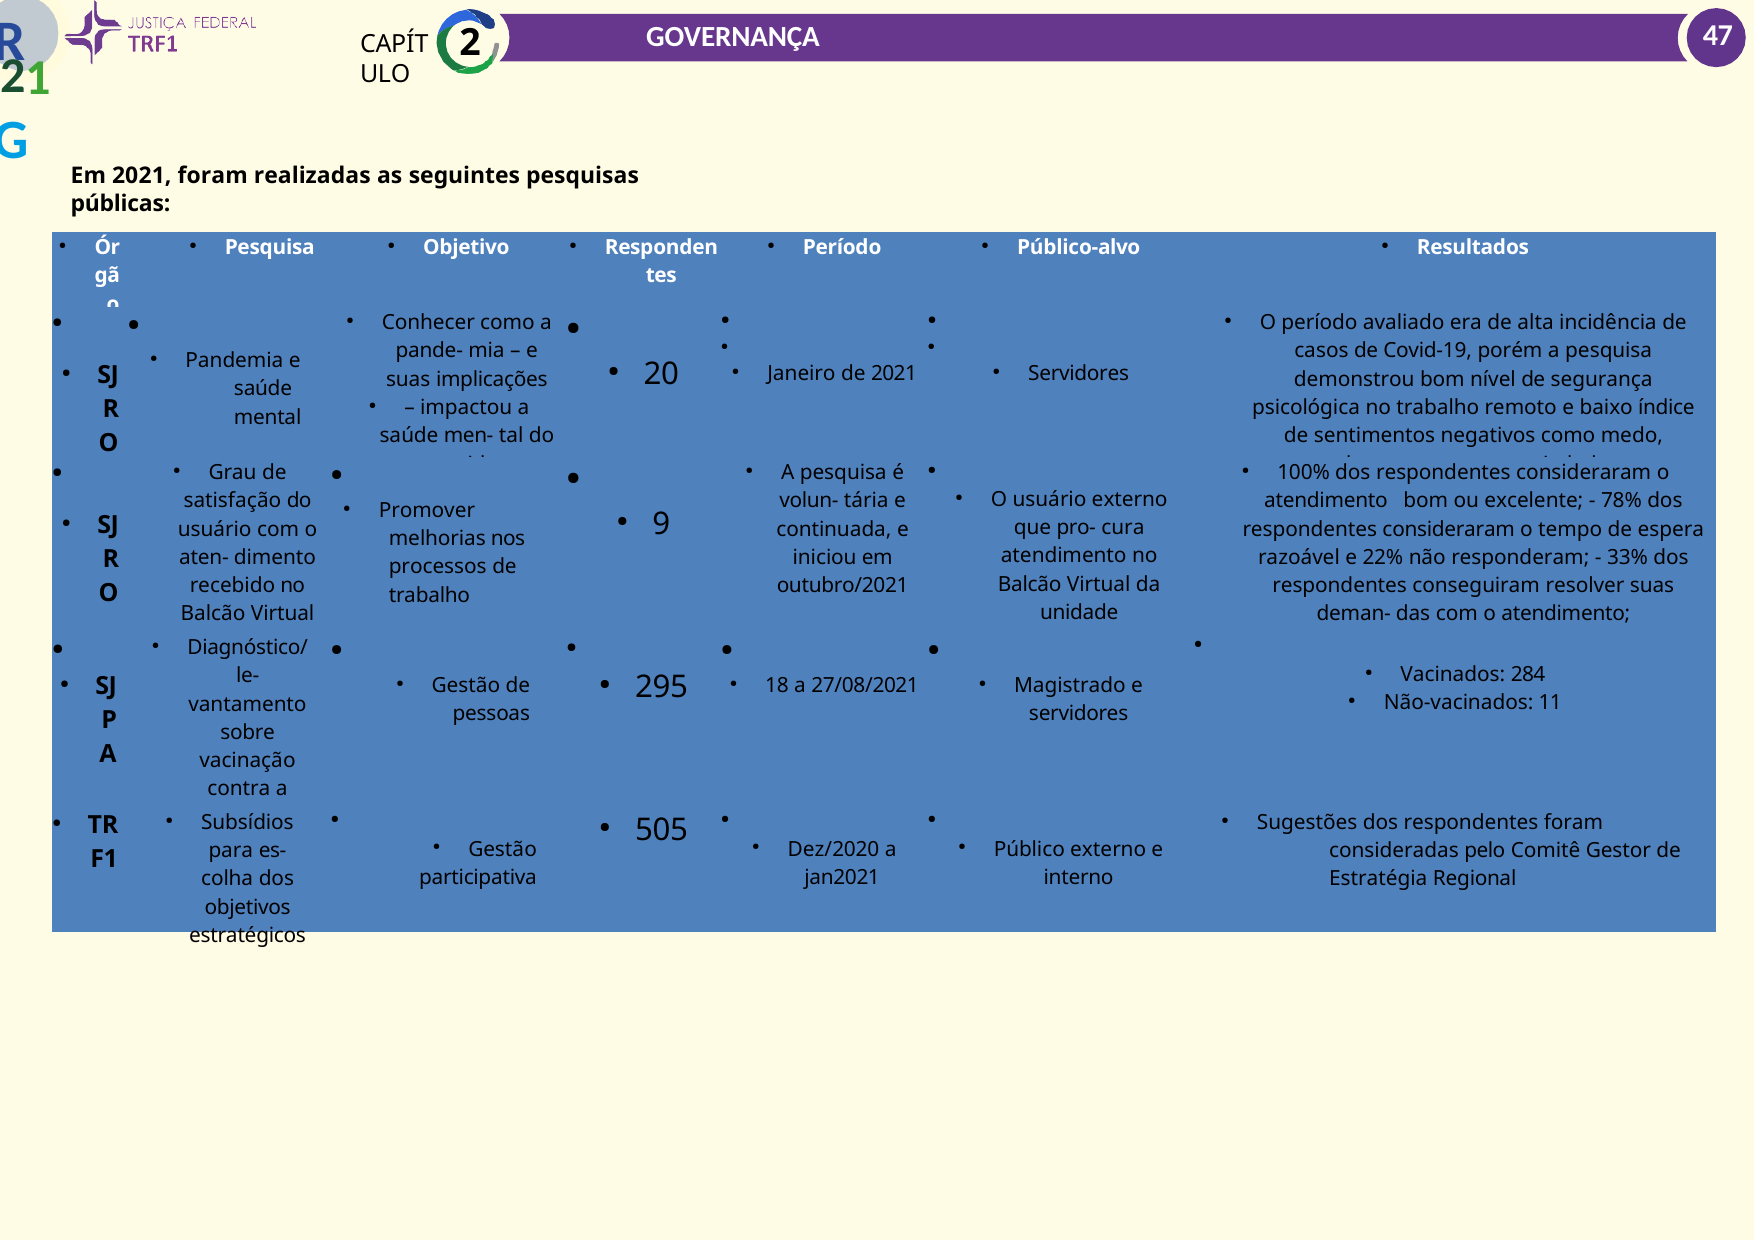

RG
47
21
GOVERNANÇA
2
CAPÍTULO
Em 2021, foram realizadas as seguintes pesquisas públicas:
| Órgão | Pesquisa | Objetivo | Respondentes | Período | Público-alvo | Resultados |
| --- | --- | --- | --- | --- | --- | --- |
| SJRO | Pandemia e saúde mental | Conhecer como a pande- mia – e suas implicações – impactou a saúde men- tal do servidor | 20 | Janeiro de 2021 | Servidores | O período avaliado era de alta incidência de casos de Covid-19, porém a pesquisa demonstrou bom nível de segurança psicológica no trabalho remoto e baixo índice de sentimentos negativos como medo, desesperança ou ansiedade |
| SJRO | Grau de satisfação do usuário com o aten- dimento recebido no Balcão Virtual da 5ª Vara | Promover melhorias nos processos de trabalho | 9 | A pesquisa é volun- tária e continuada, e iniciou em outubro/2021 | O usuário externo que pro- cura atendimento no Balcão Virtual da unidade | 100% dos respondentes consideraram o atendimento bom ou excelente; - 78% dos respondentes consideraram o tempo de espera razoável e 22% não responderam; - 33% dos respondentes conseguiram resolver suas deman- das com o atendimento; |
| SJPA | Diagnóstico/le- vantamento sobre vacinação contra a Covid-19 | Gestão de pessoas | 295 | 18 a 27/08/2021 | Magistrado e servidores | Vacinados: 284 Não-vacinados: 11 |
| TRF1 | Subsídios para es- colha dos objetivos estratégicos | Gestão participativa | 505 | Dez/2020 a jan2021 | Público externo e interno | Sugestões dos respondentes foram consideradas pelo Comitê Gestor de Estratégia Regional |